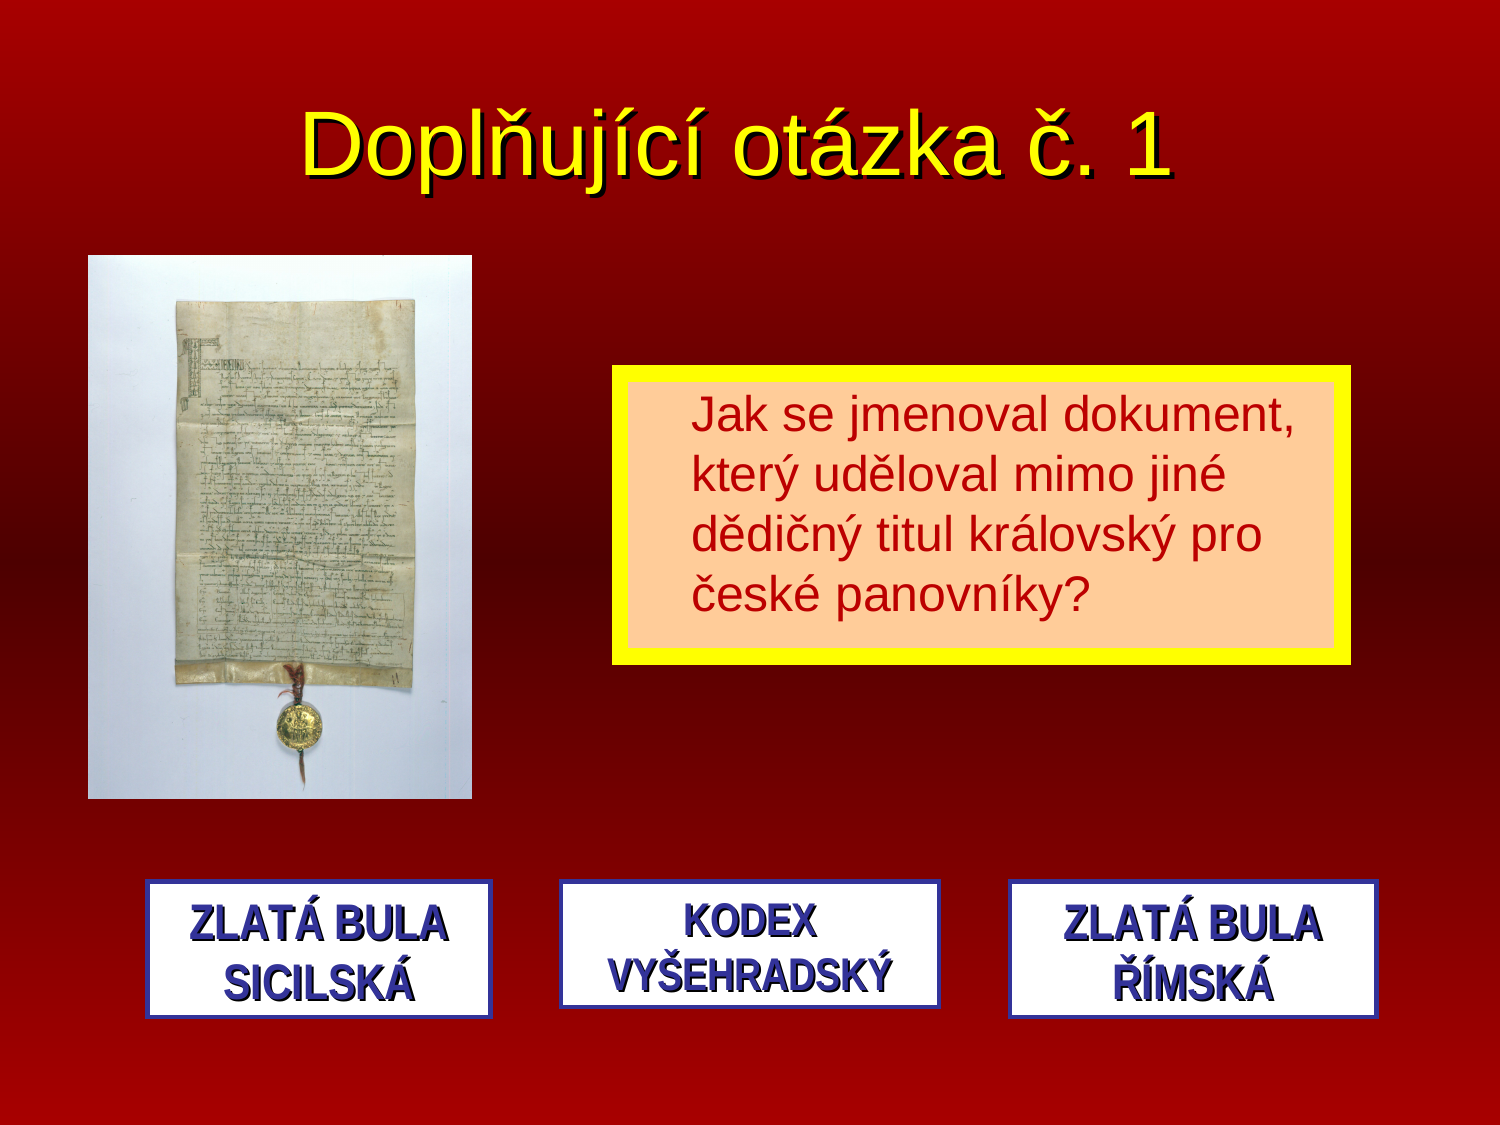

# Doplňující otázka č. 1
	Jak se jmenoval dokument, který uděloval mimo jiné dědičný titul královský pro české panovníky?
ZLATÁ BULA SICILSKÁ
KODEX VYŠEHRADSKÝ
ZLATÁ BULA ŘÍMSKÁ